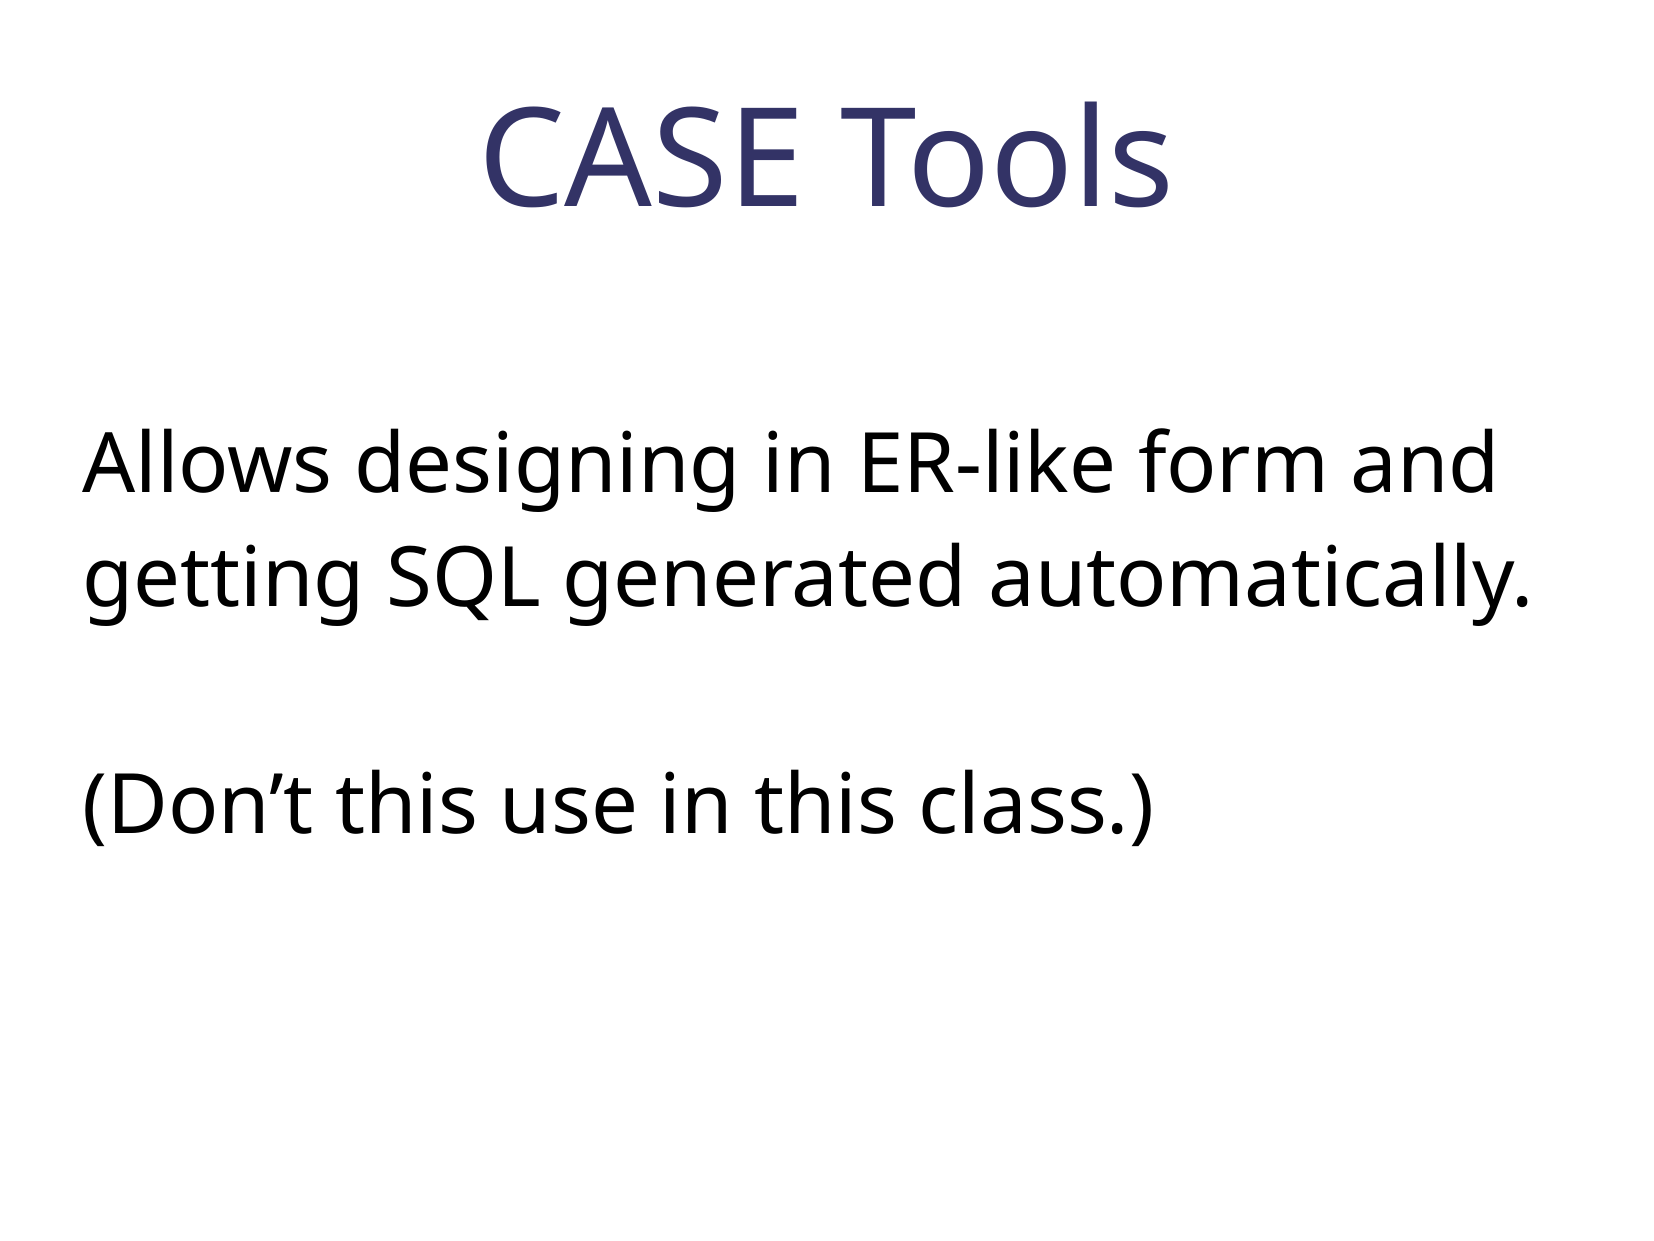

# CASE Tools
Allows designing in ER-like form and getting SQL generated automatically.
(Don’t this use in this class.)